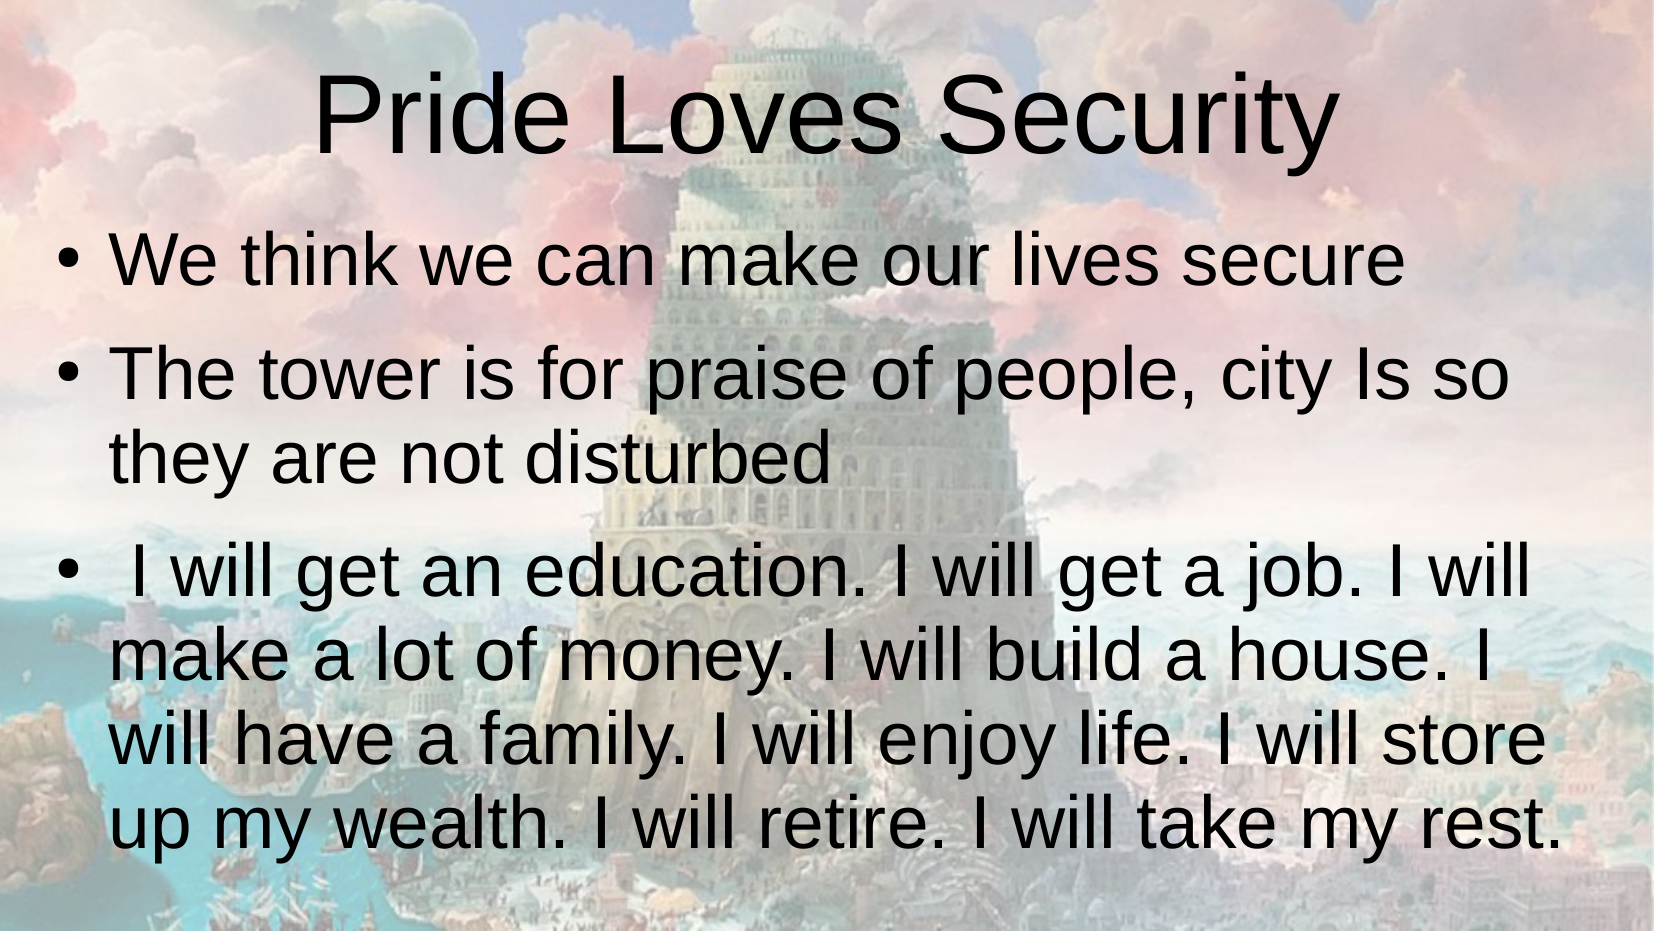

# Pride Loves Security
We think we can make our lives secure
The tower is for praise of people, city Is so they are not disturbed
 I will get an education. I will get a job. I will make a lot of money. I will build a house. I will have a family. I will enjoy life. I will store up my wealth. I will retire. I will take my rest.